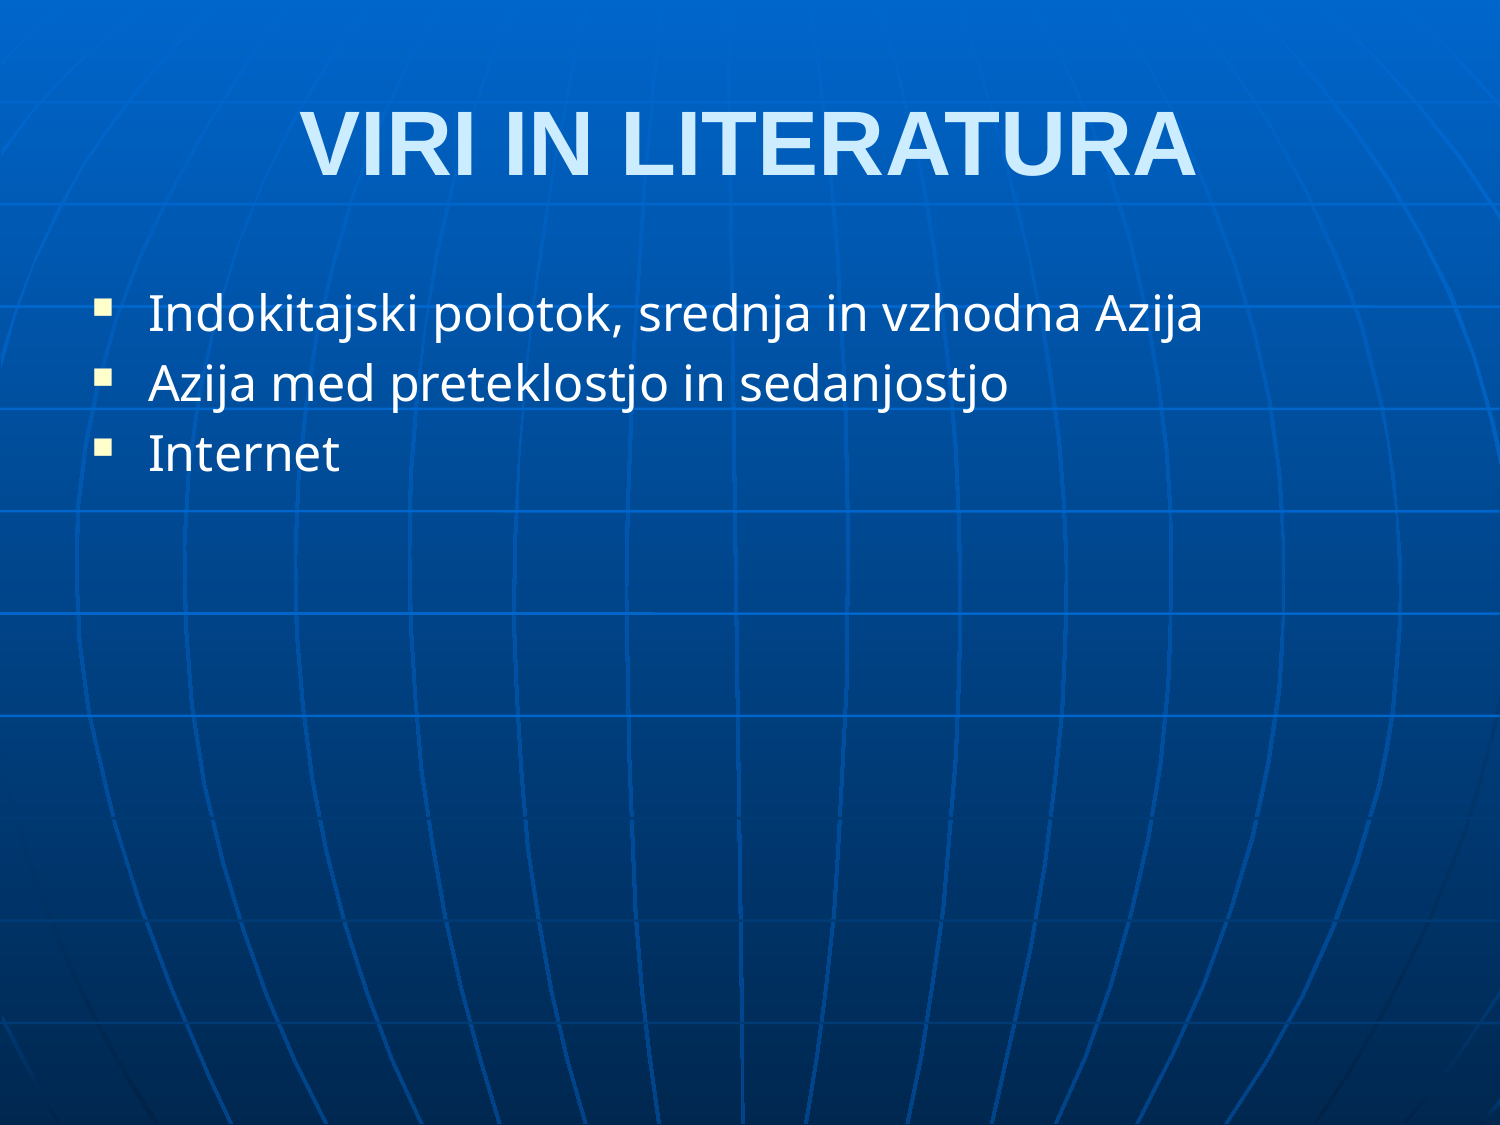

# VIRI IN LITERATURA
Indokitajski polotok, srednja in vzhodna Azija
Azija med preteklostjo in sedanjostjo
Internet